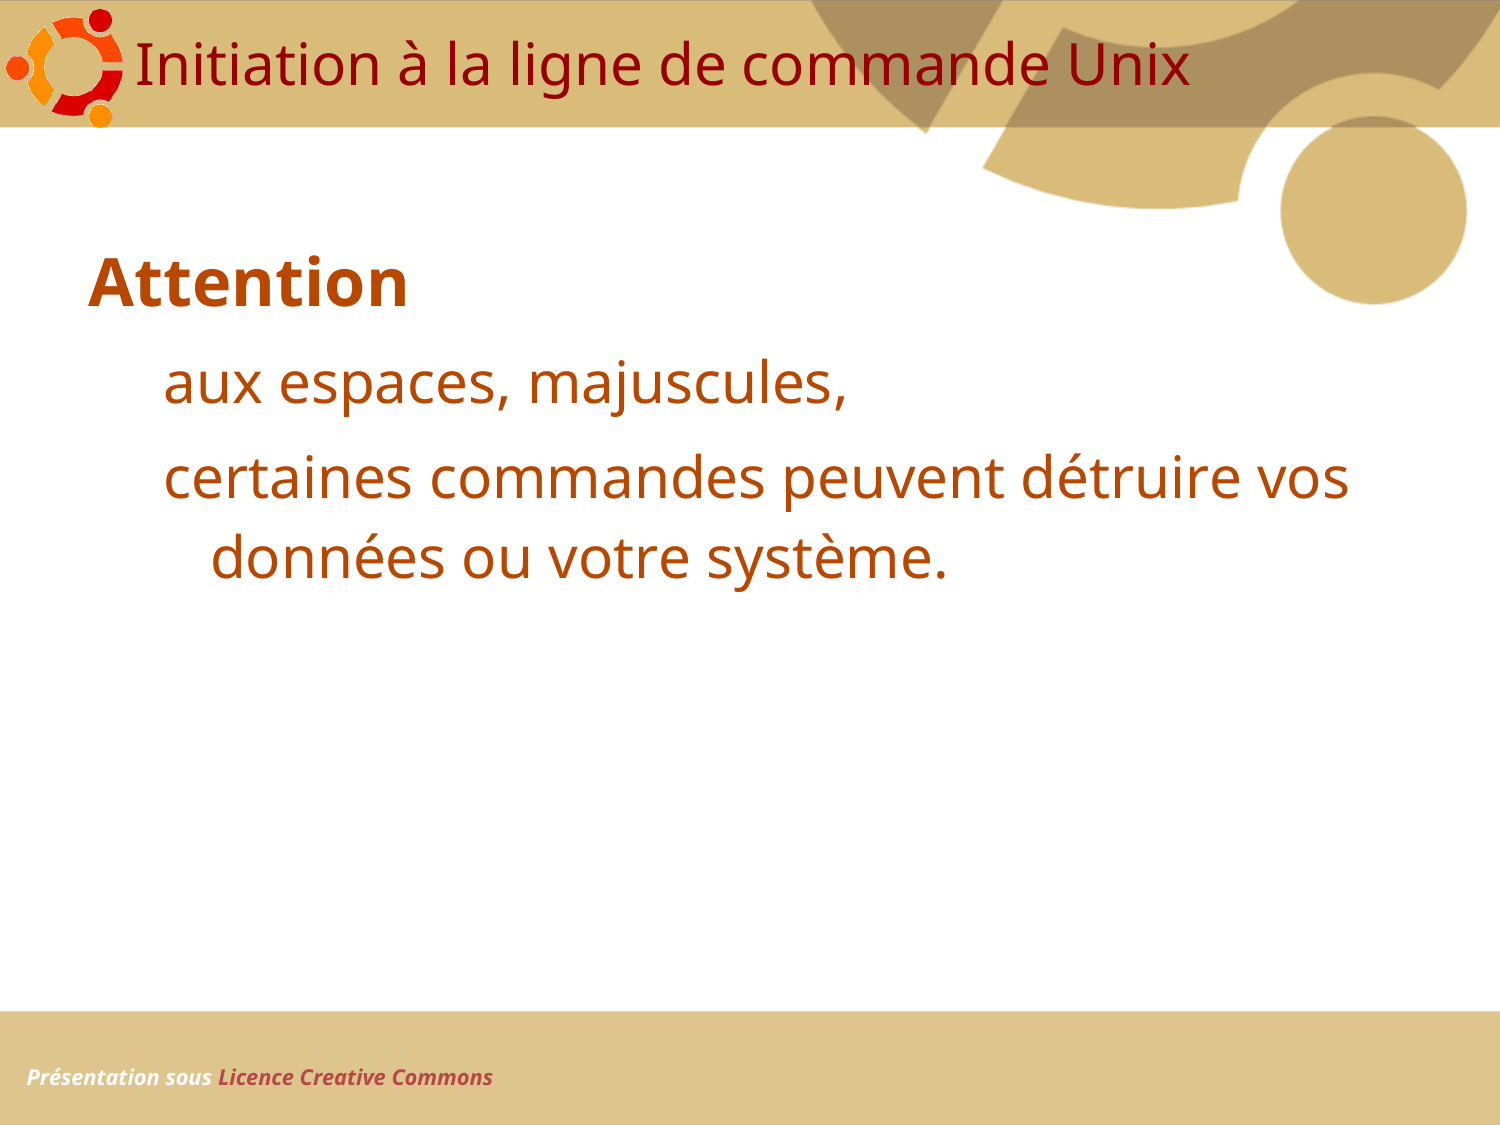

# Initiation à la ligne de commande Unix
Attention
aux espaces, majuscules,
certaines commandes peuvent détruire vos données ou votre système.